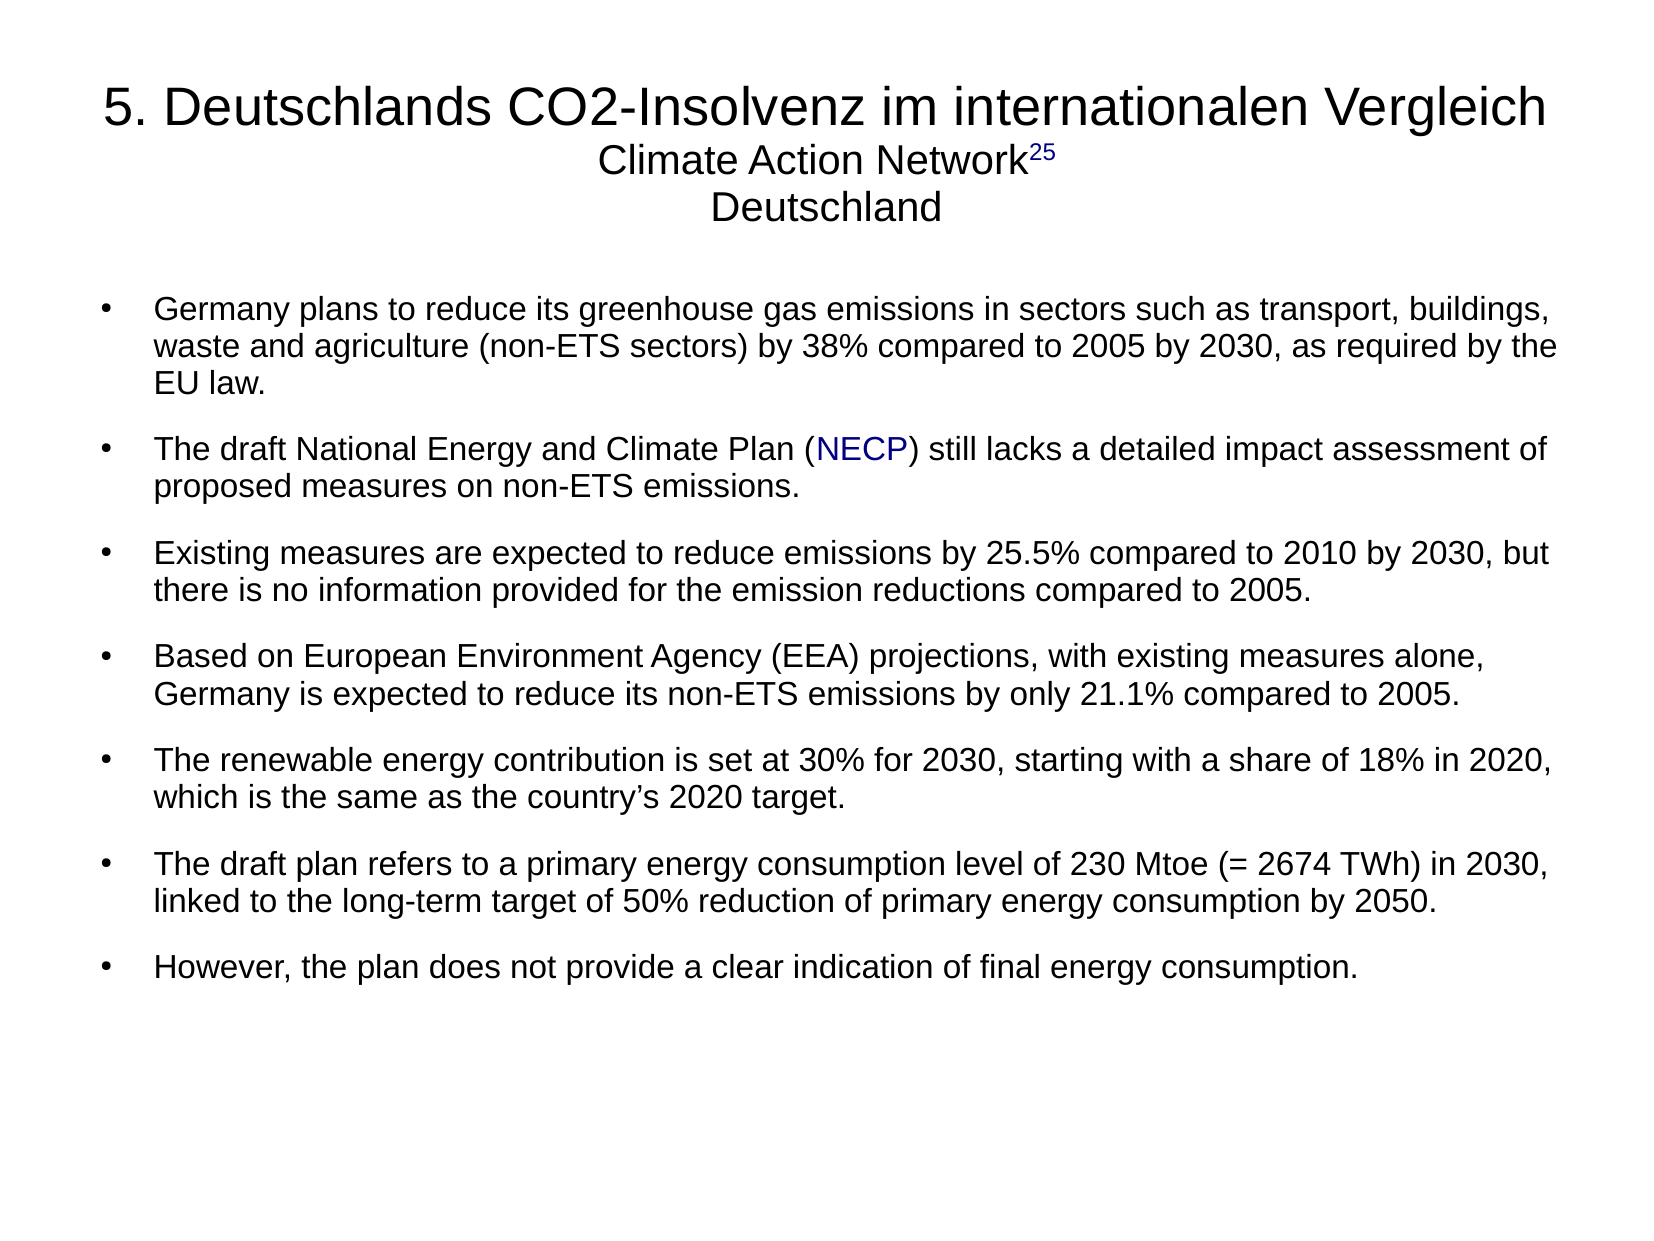

# 5. Deutschlands CO2-Insolvenz im internationalen Vergleich Climate Action Network25 Deutschland
Germany plans to reduce its greenhouse gas emissions in sectors such as transport, buildings, waste and agriculture (non-ETS sectors) by 38% compared to 2005 by 2030, as required by the EU law.
The draft National Energy and Climate Plan (NECP) still lacks a detailed impact assessment of proposed measures on non-ETS emissions.
Existing measures are expected to reduce emissions by 25.5% compared to 2010 by 2030, but there is no information provided for the emission reductions compared to 2005.
Based on European Environment Agency (EEA) projections, with existing measures alone, Germany is expected to reduce its non-ETS emissions by only 21.1% compared to 2005.
The renewable energy contribution is set at 30% for 2030, starting with a share of 18% in 2020, which is the same as the country’s 2020 target.
The draft plan refers to a primary energy consumption level of 230 Mtoe (= 2674 TWh) in 2030, linked to the long-term target of 50% reduction of primary energy consumption by 2050.
However, the plan does not provide a clear indication of final energy consumption.